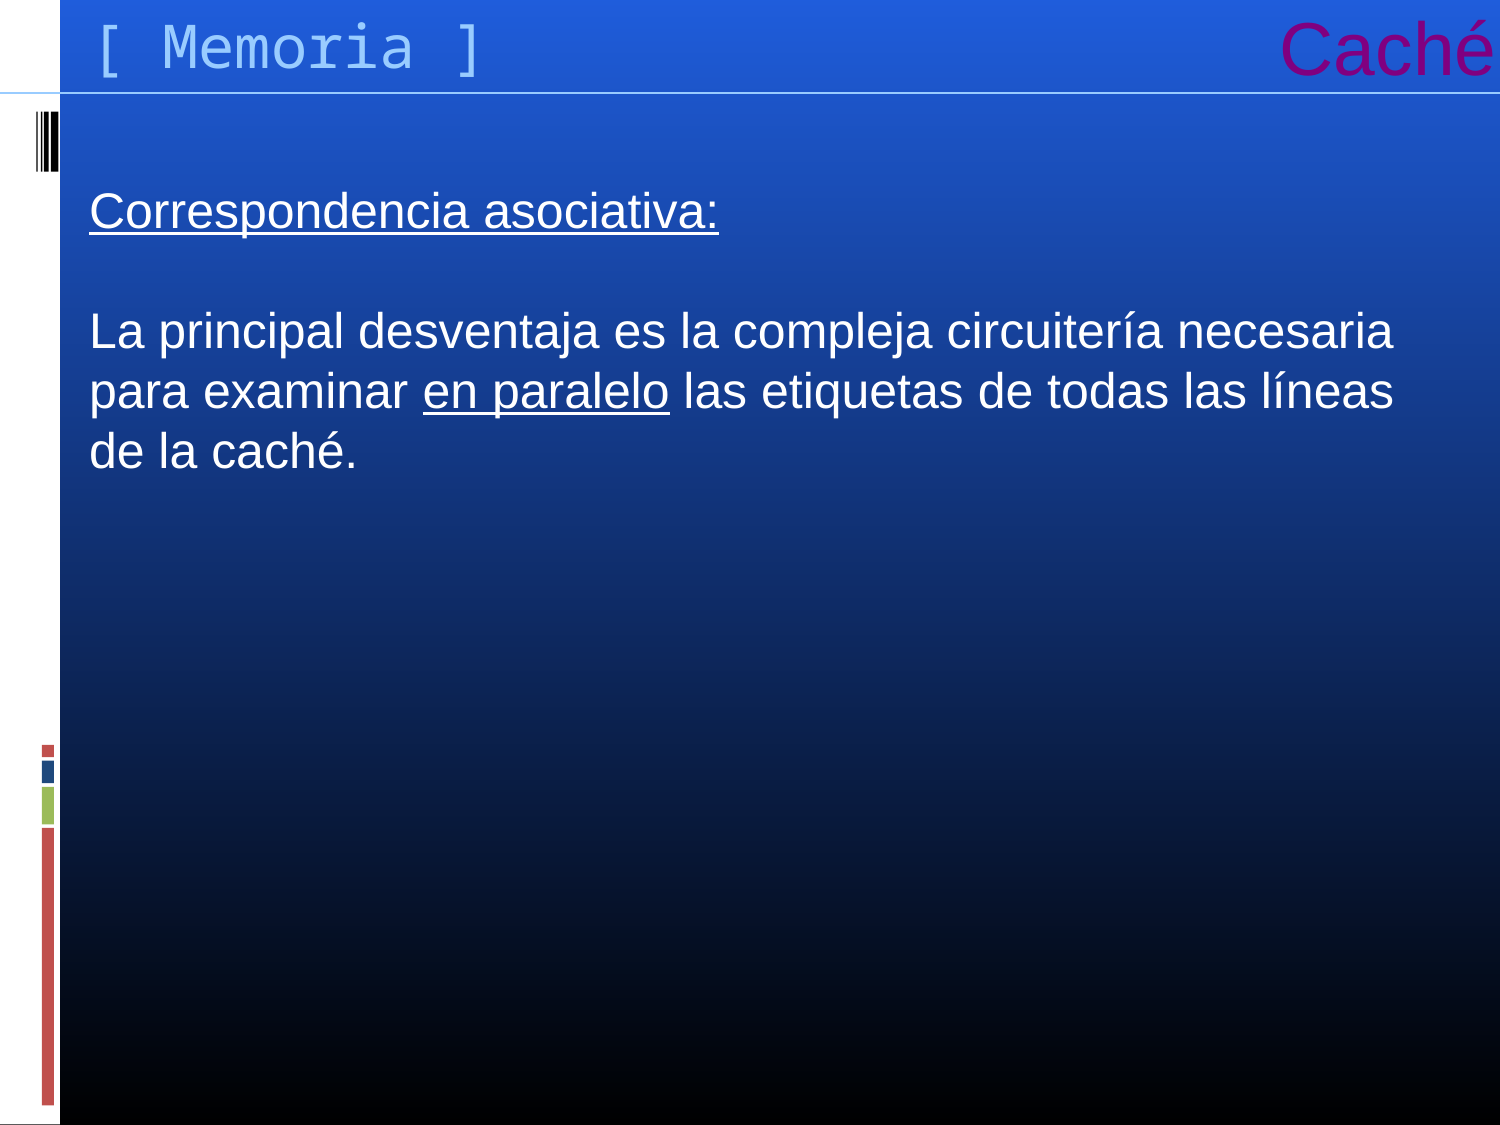

# [ Memoria ]
Caché
Correspondencia asociativa:
La principal desventaja es la compleja circuitería necesaria para examinar en paralelo las etiquetas de todas las líneas de la caché.